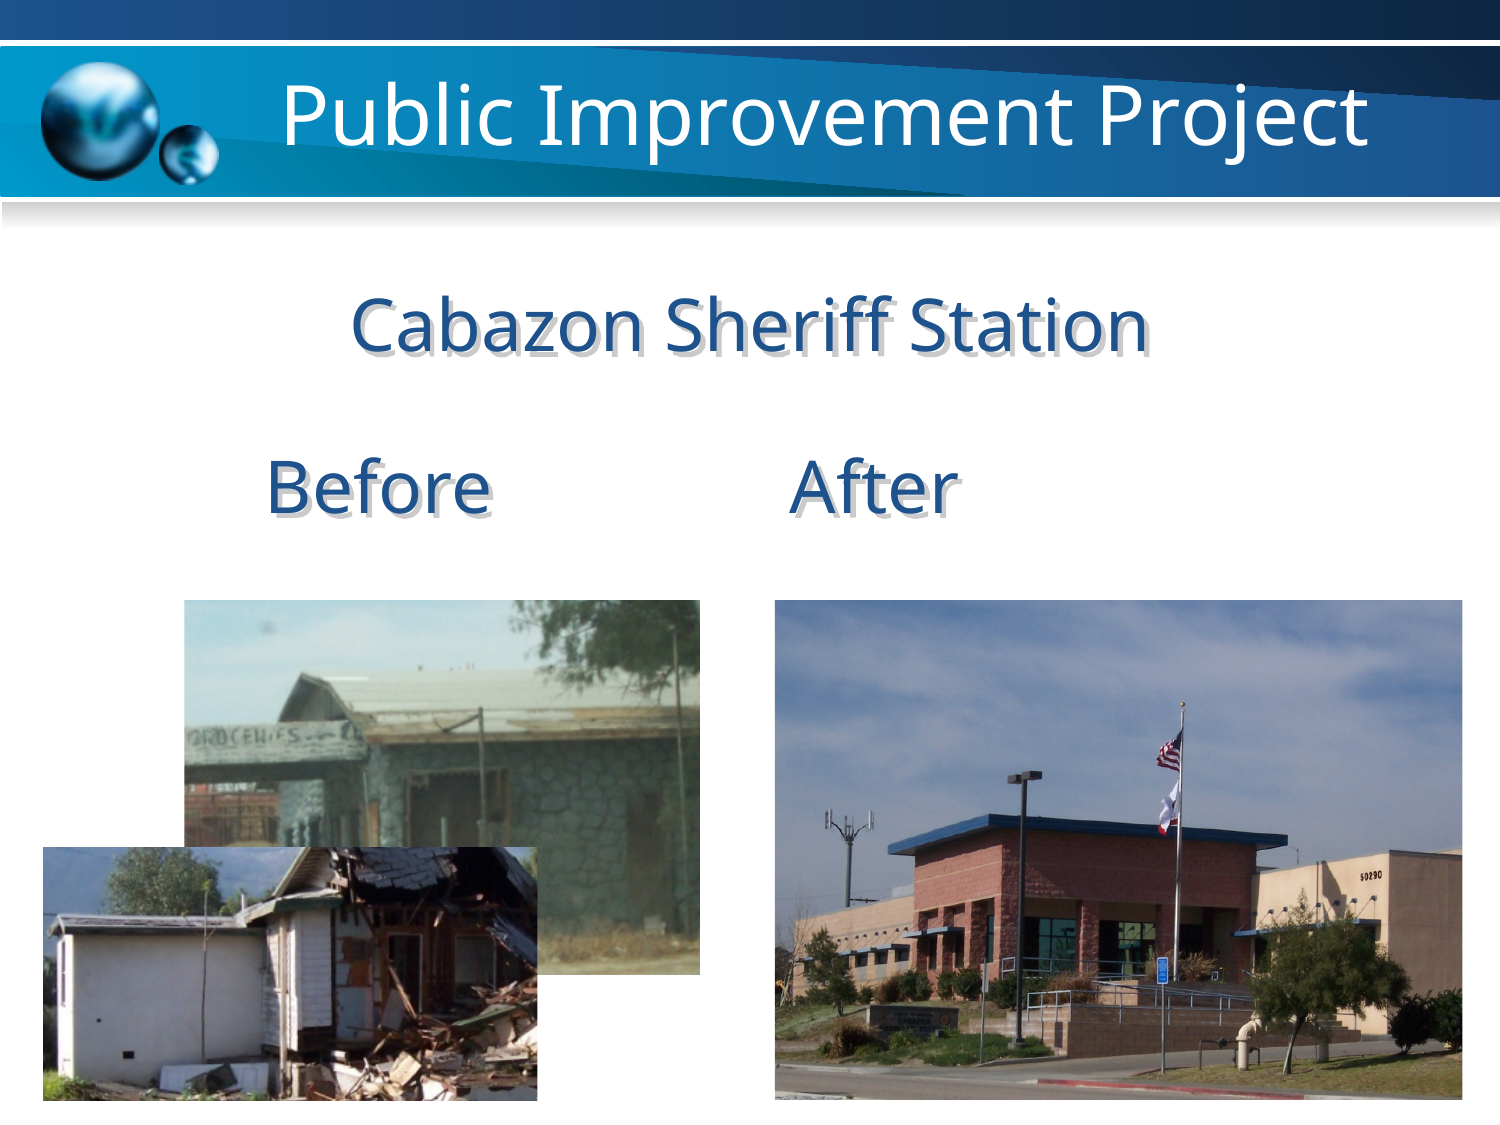

# Public Improvement Project
Cabazon Sheriff Station
Before				After